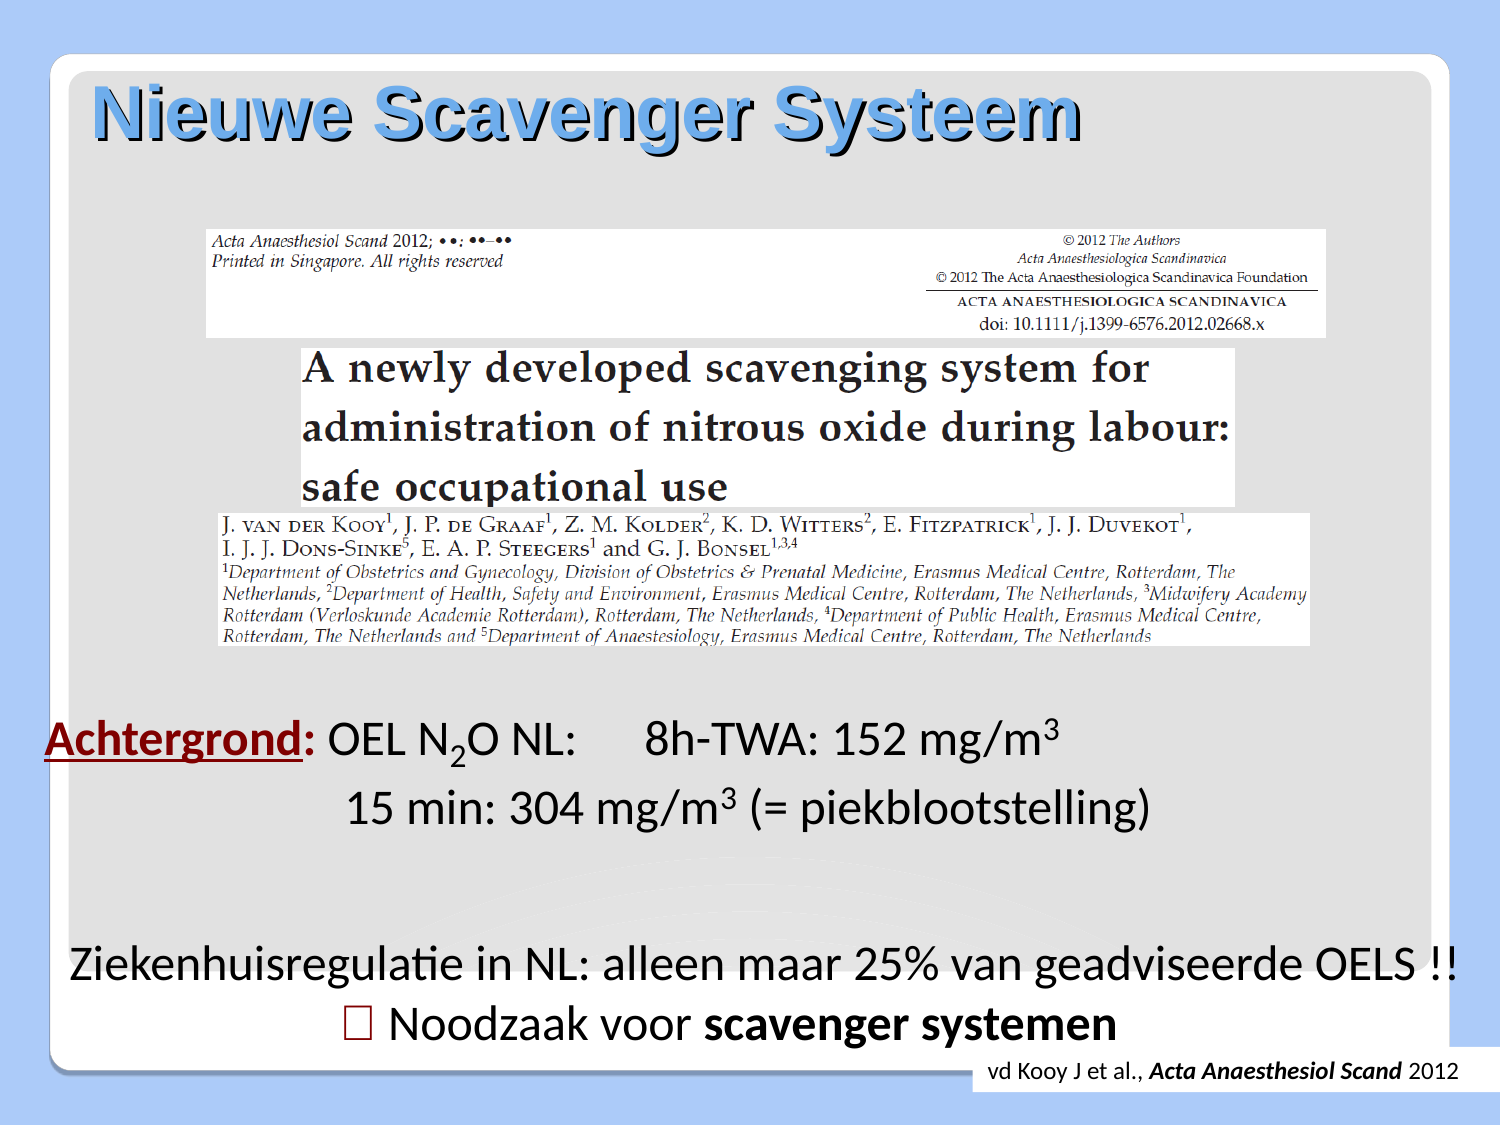

# Nieuwe Scavenger Systeem
Achtergrond: OEL N2O NL: 	8h-TWA: 152 mg/m3
				15 min: 304 mg/m3 (= piekblootstelling)
Ziekenhuisregulatie in NL: alleen maar 25% van geadviseerde OELS !!
  Noodzaak voor scavenger systemen
vd Kooy J et al., Acta Anaesthesiol Scand 2012